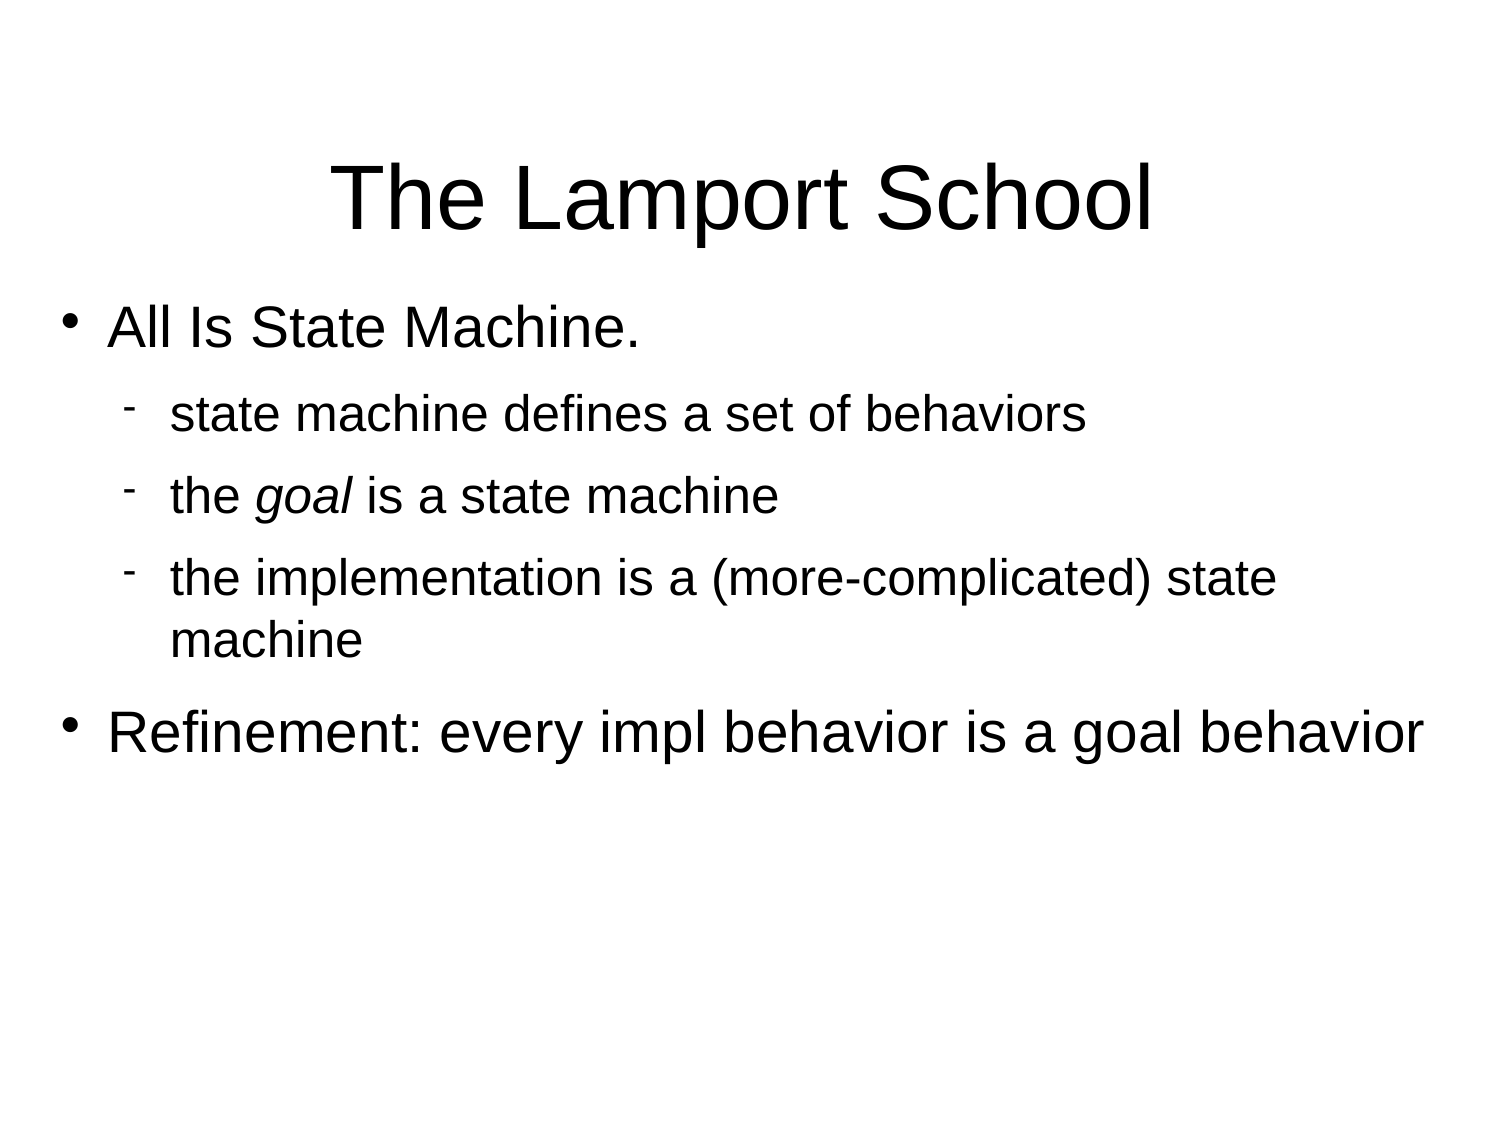

The Lamport School
All Is State Machine.
state machine defines a set of behaviors
the goal is a state machine
the implementation is a (more-complicated) state machine
Refinement: every impl behavior is a goal behavior